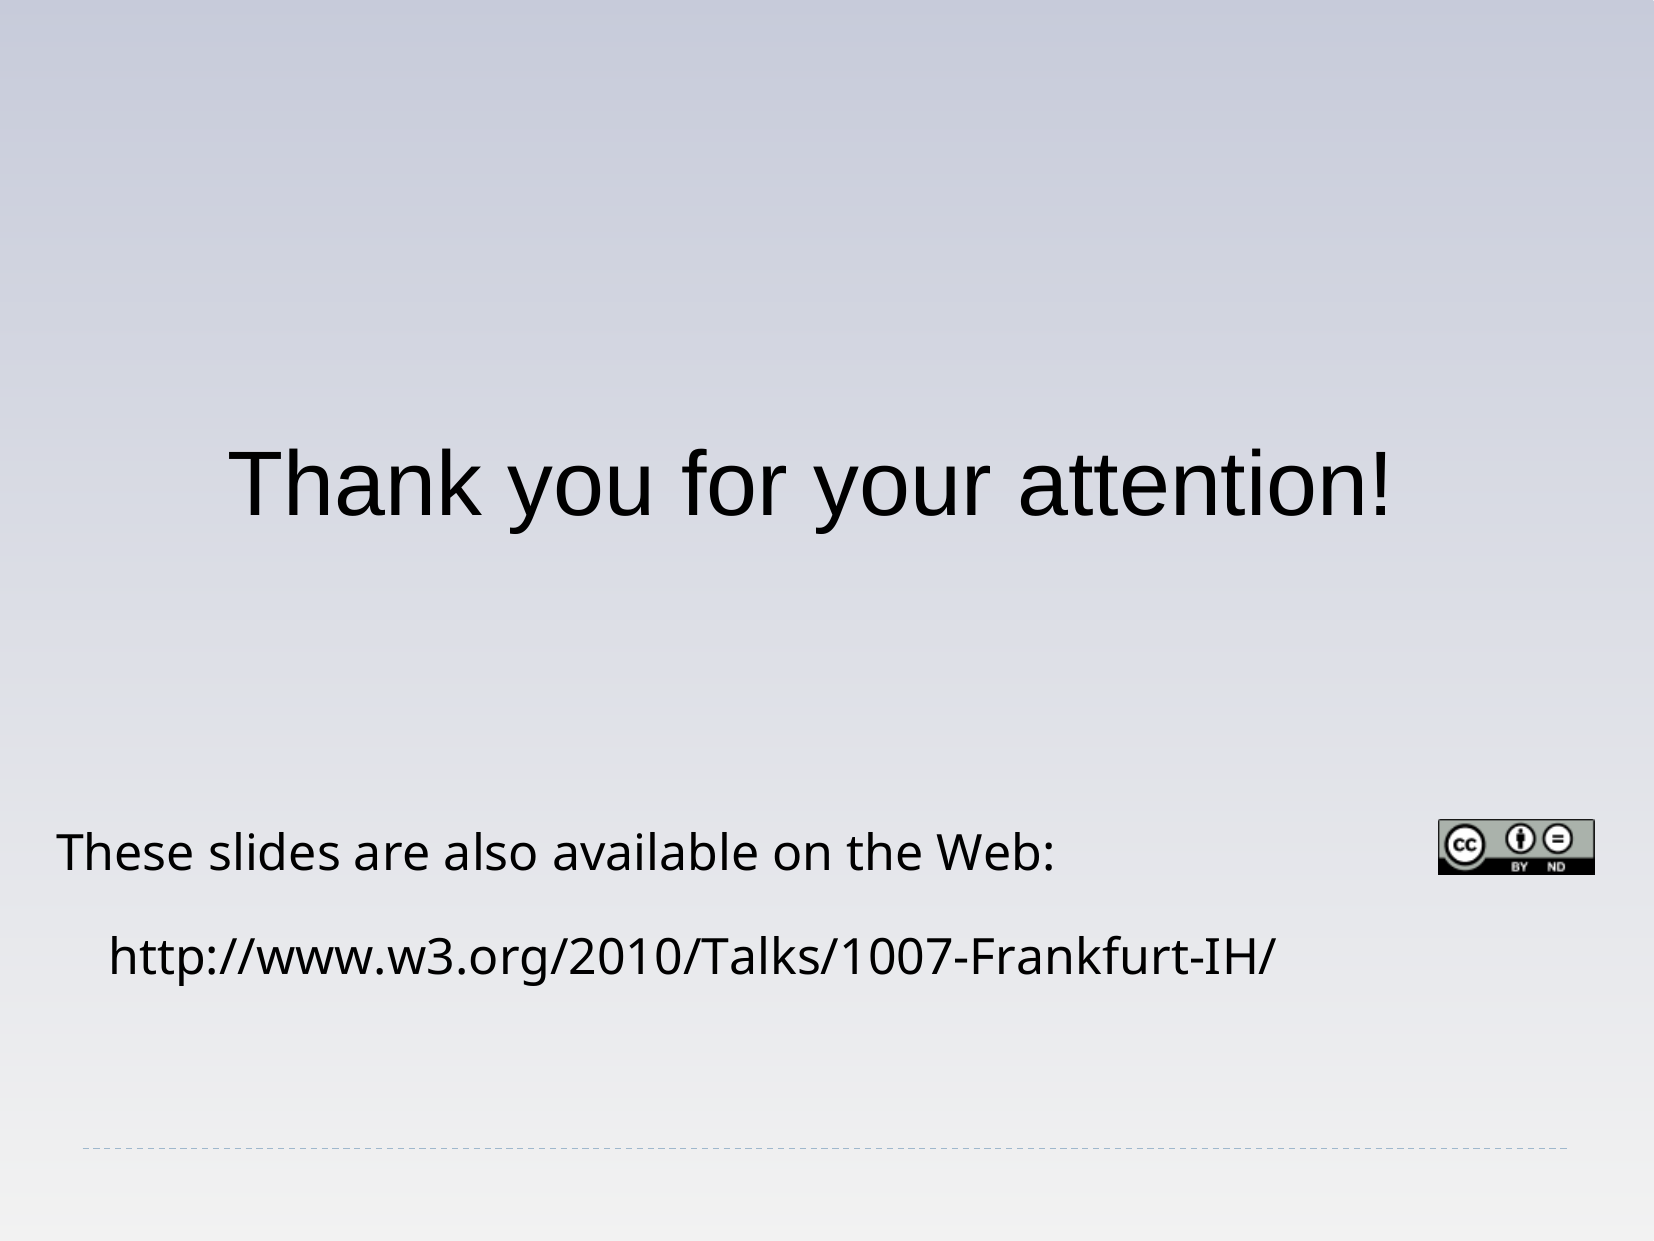

Thank you for your attention!
These slides are also available on the Web:
 http://www.w3.org/2010/Talks/1007-Frankfurt-IH/